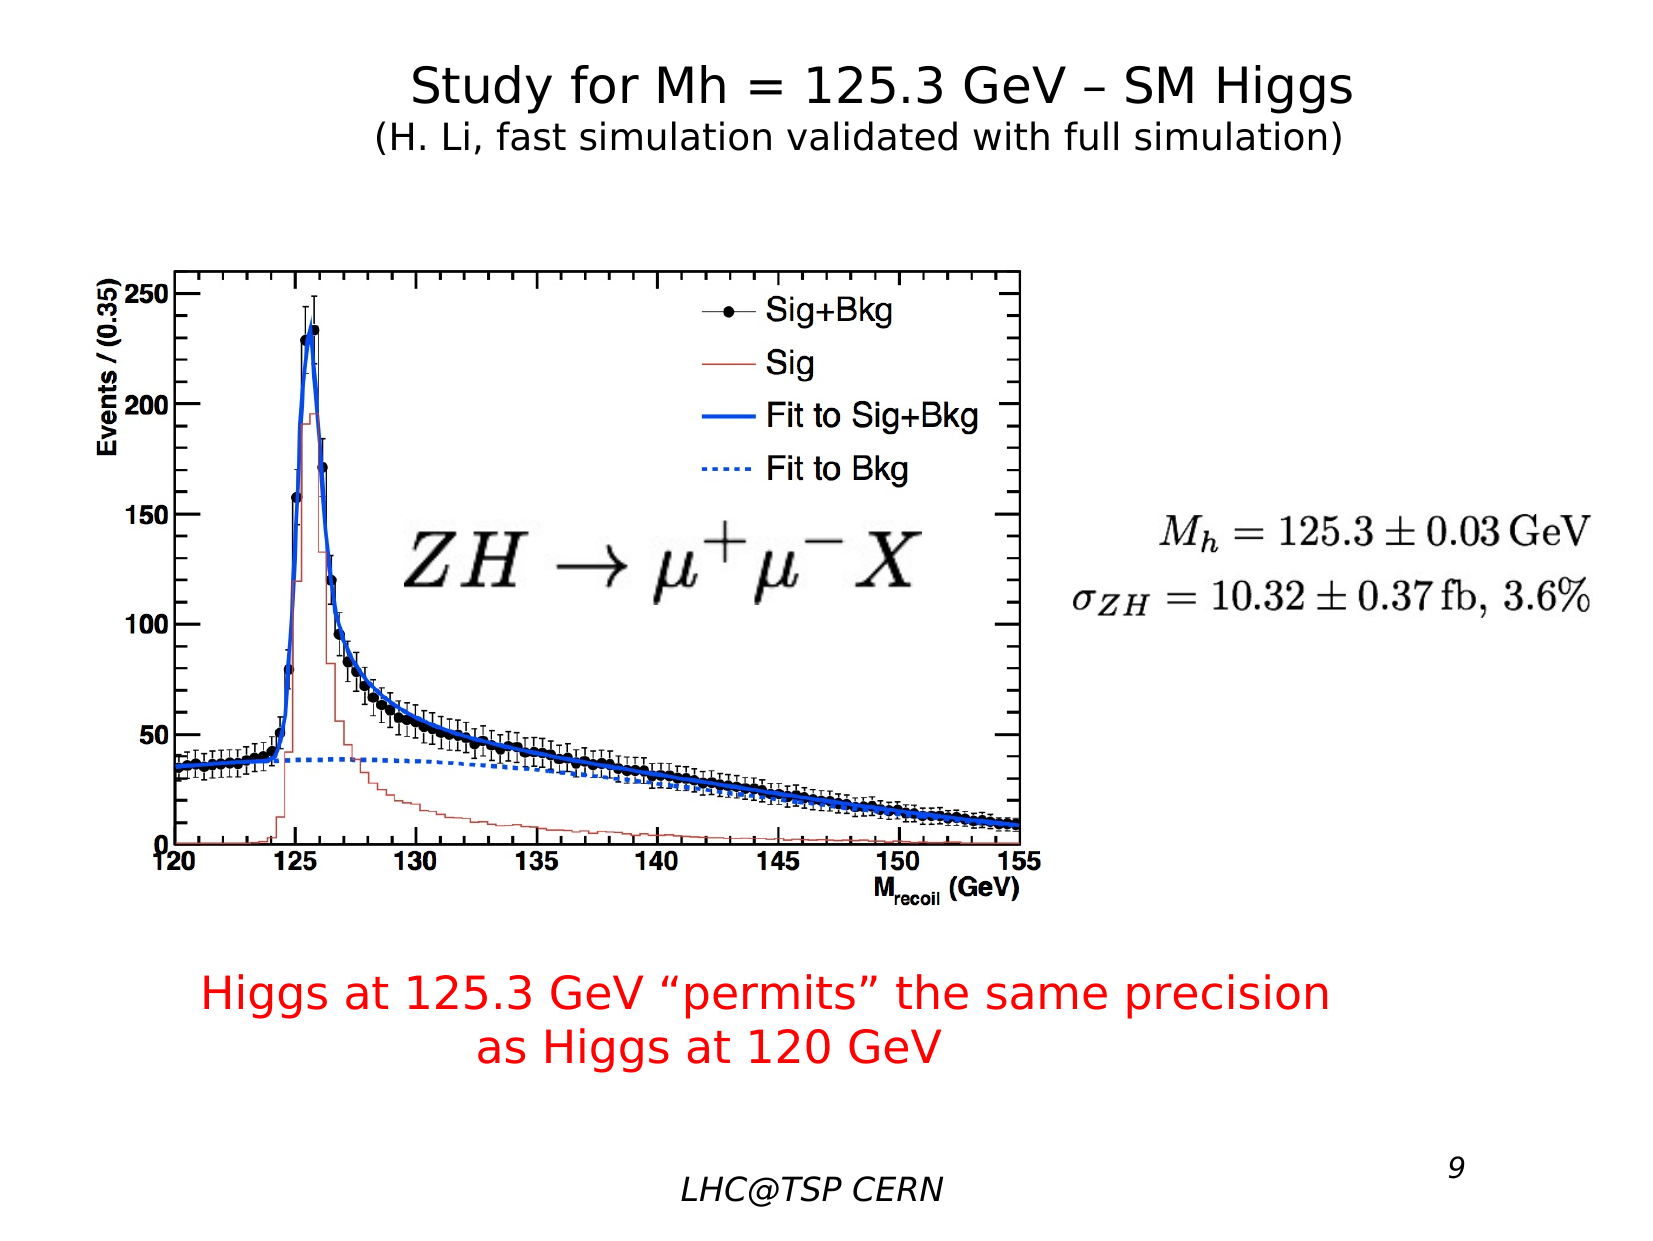

Study for Mh = 125.3 GeV – SM Higgs
 (H. Li, fast simulation validated with full simulation)
Higgs at 125.3 GeV “permits” the same precision
 as Higgs at 120 GeV
LHC@TSP CERN